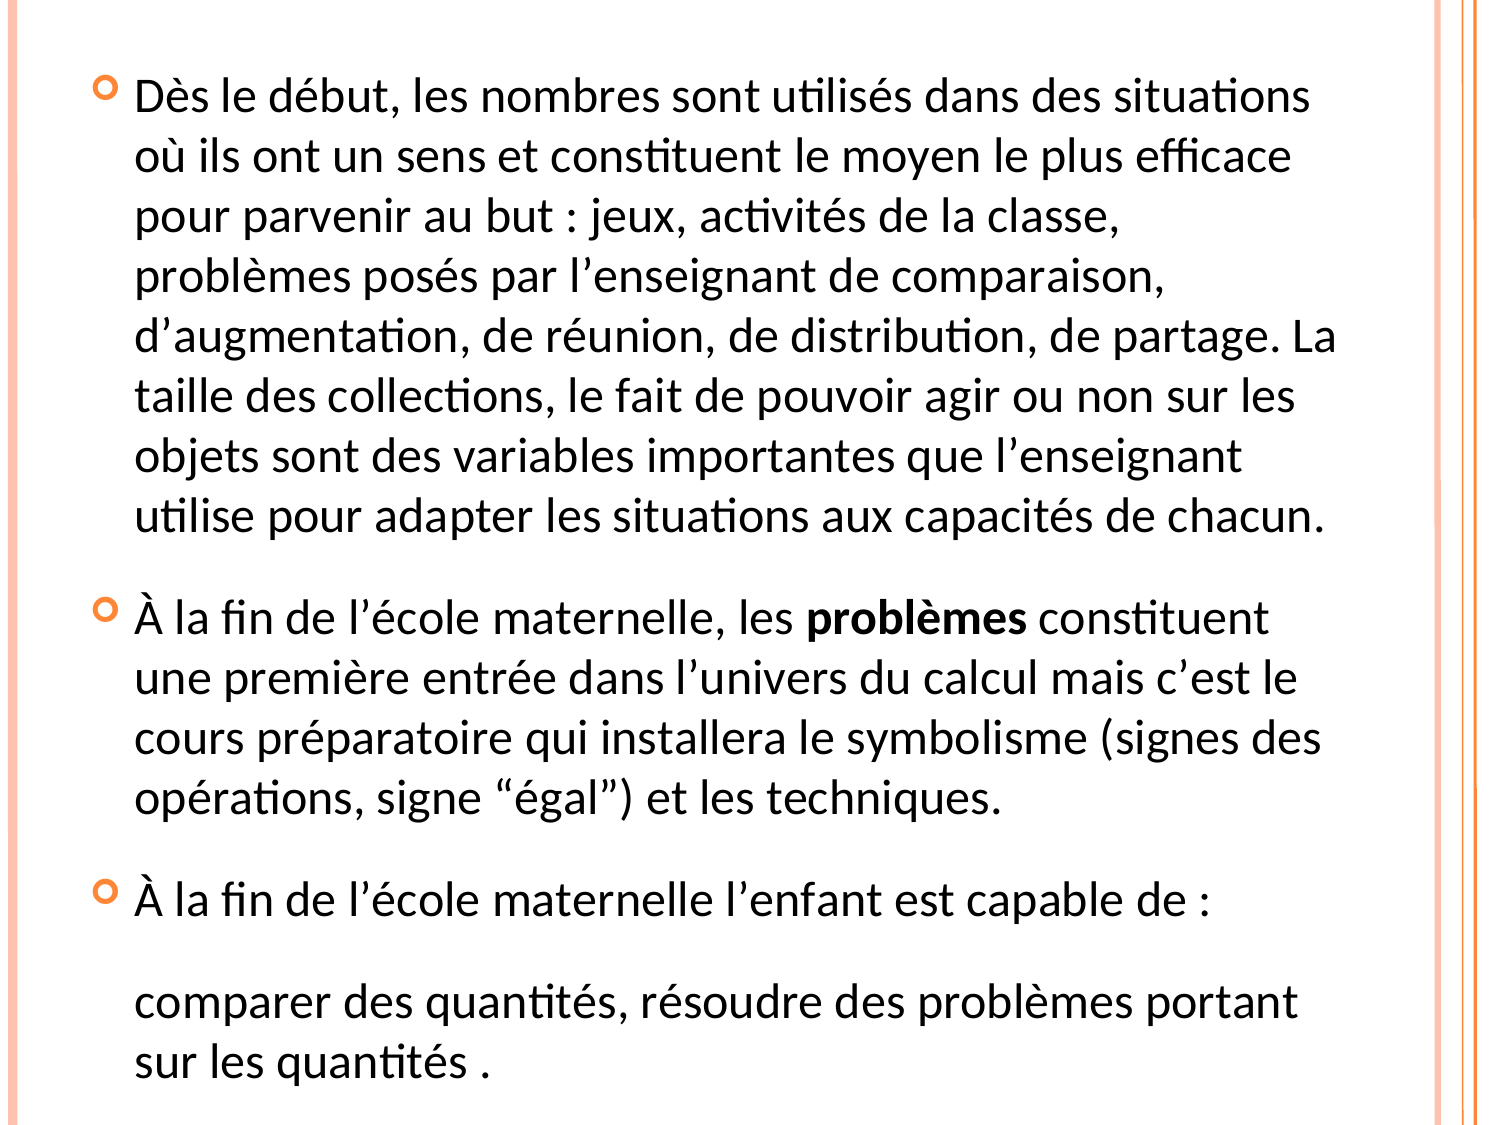

Dès le début, les nombres sont utilisés dans des situations où ils ont un sens et constituent le moyen le plus efficace pour parvenir au but : jeux, activités de la classe, problèmes posés par l’enseignant de comparaison, d’augmentation, de réunion, de distribution, de partage. La taille des collections, le fait de pouvoir agir ou non sur les objets sont des variables importantes que l’enseignant utilise pour adapter les situations aux capacités de chacun.
À la fin de l’école maternelle, les problèmes constituent une première entrée dans l’univers du calcul mais c’est le cours préparatoire qui installera le symbolisme (signes des opérations, signe “égal”) et les techniques.
À la fin de l’école maternelle l’enfant est capable de :
 comparer des quantités, résoudre des problèmes portant sur les quantités .